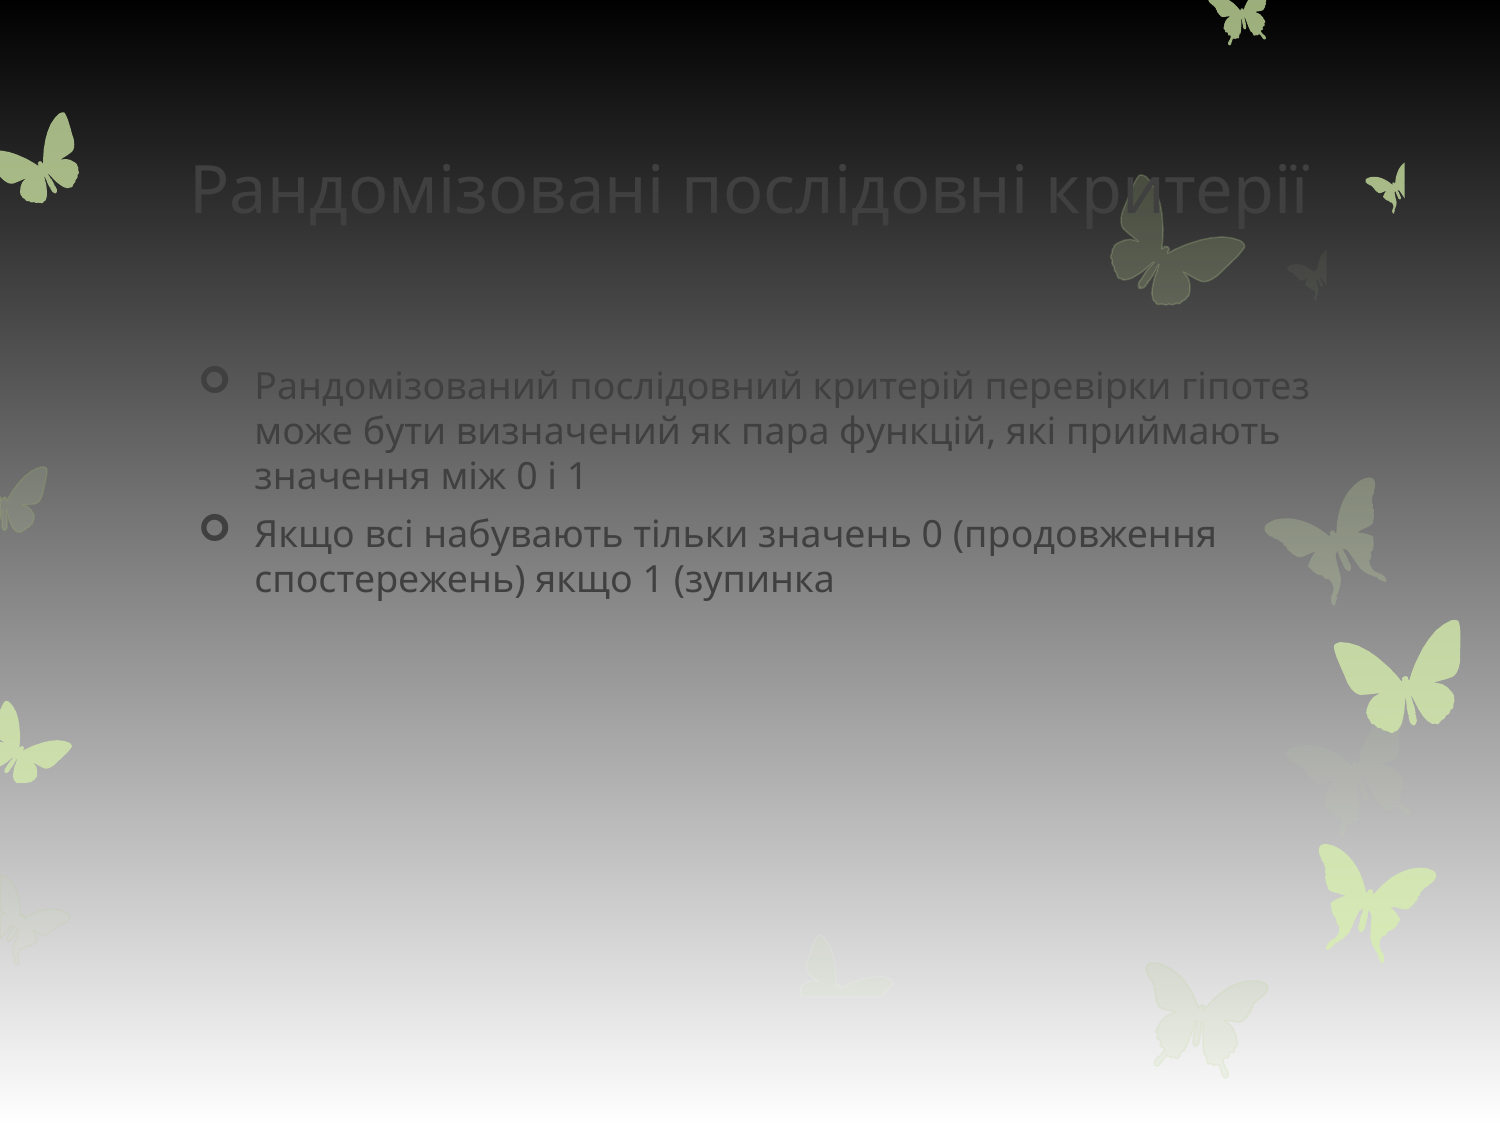

# Рандомізовані послідовні критерії
Рандомізований послідовний критерій перевірки гіпотез може бути визначений як пара функцій, які приймають значення між 0 і 1
Якщо всі набувають тільки значень 0 (продовження спостережень) якщо 1 (зупинка